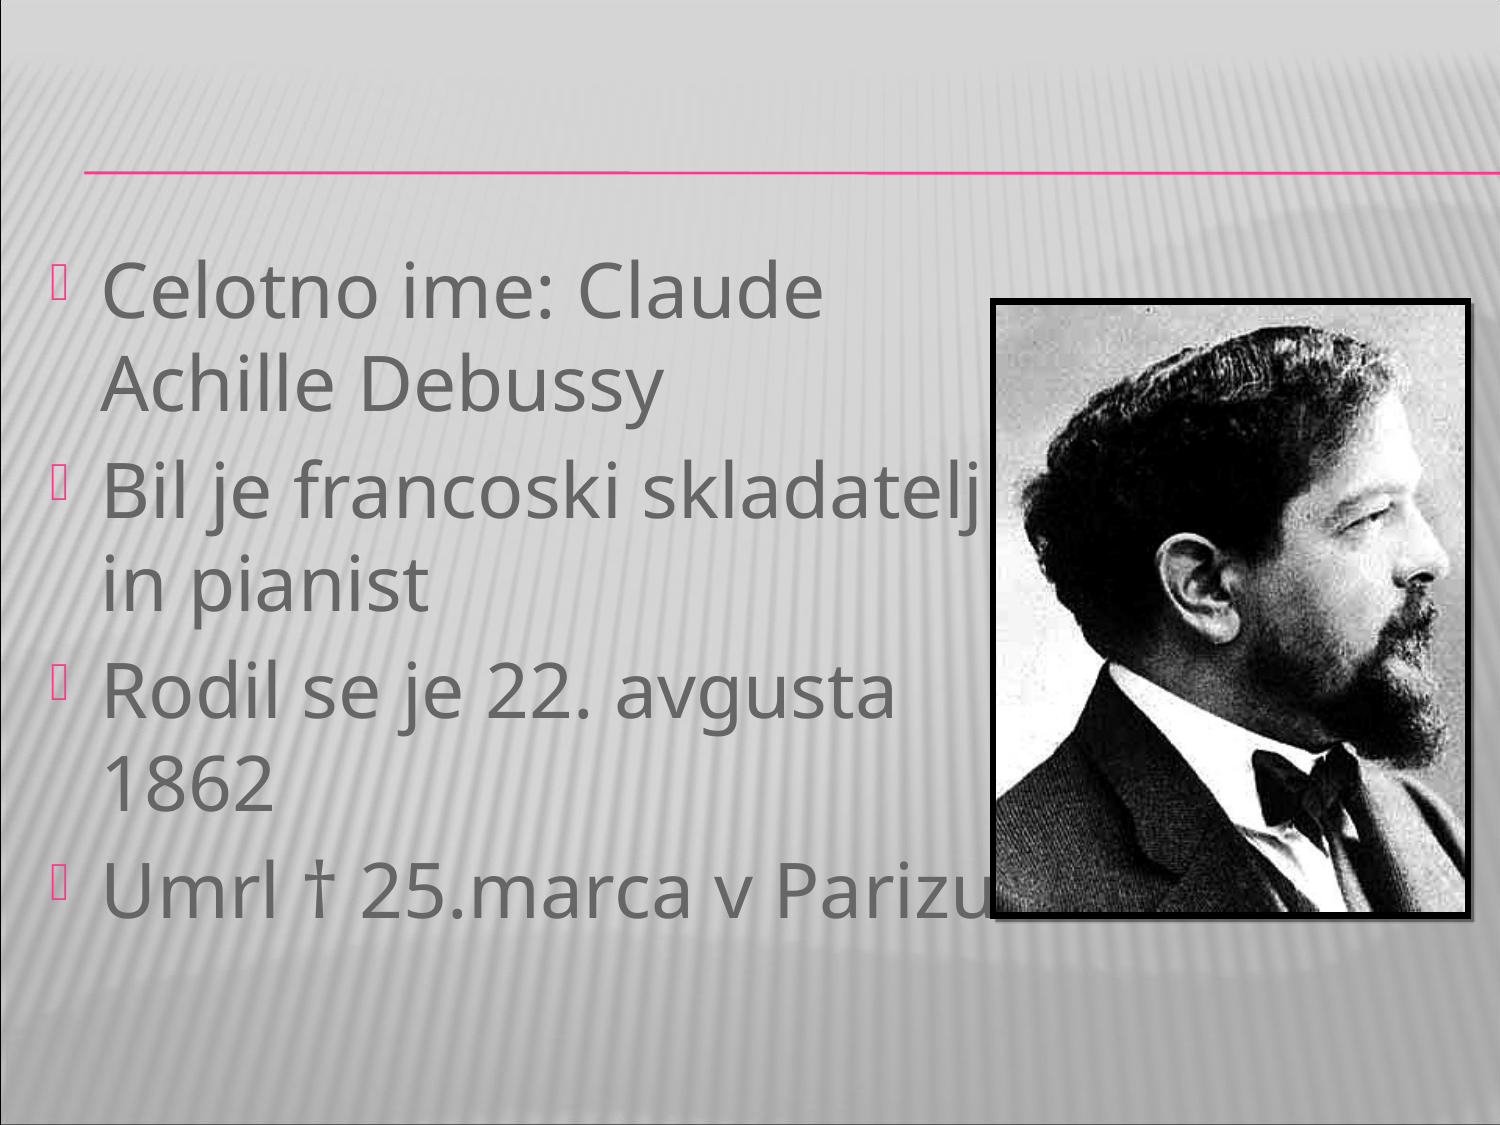

# Celotno ime: Claude Achille Debussy
Bil je francoski skladatelj in pianist
Rodil se je 22. avgusta 1862
Umrl † 25.marca v Parizu